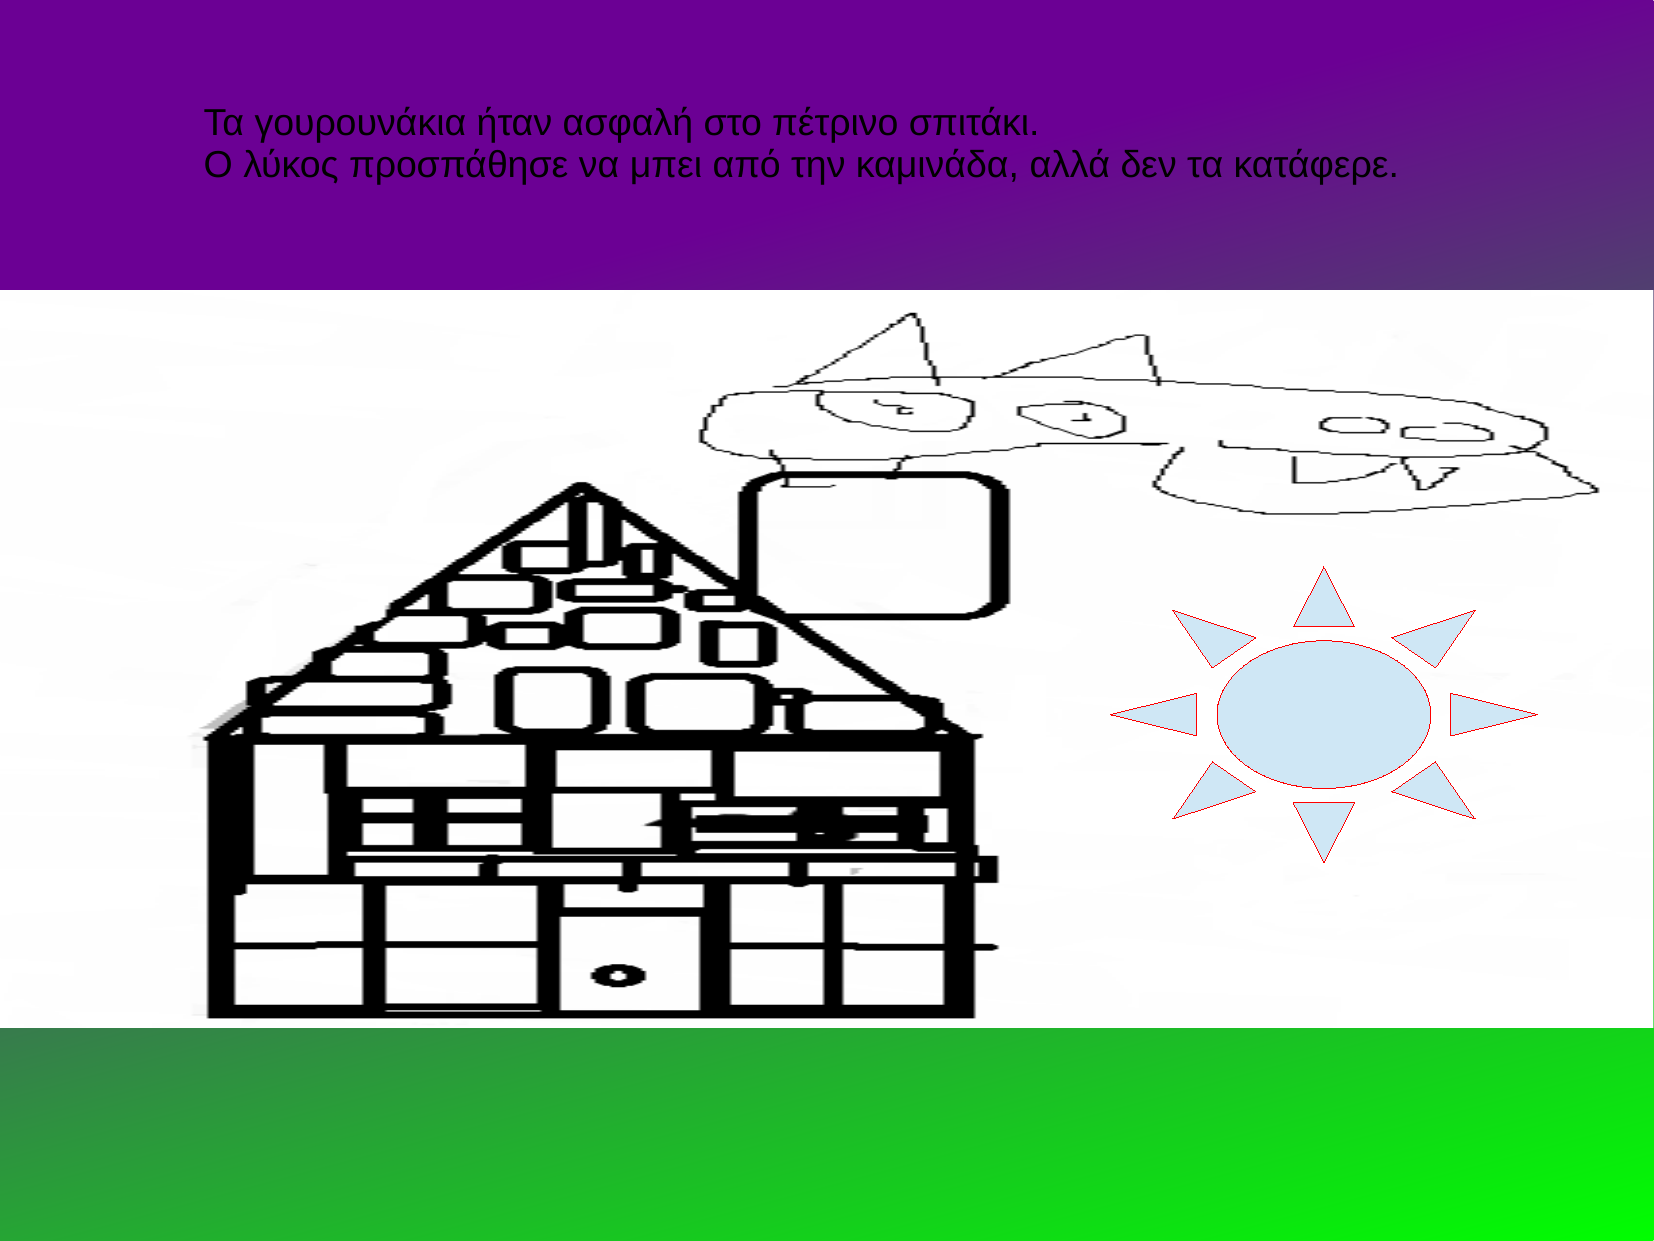

#
Τα γουρουνάκια ήταν ασφαλή στο πέτρινο σπιτάκι.
Ο λύκος προσπάθησε να μπει από την καμινάδα, αλλά δεν τα κατάφερε.